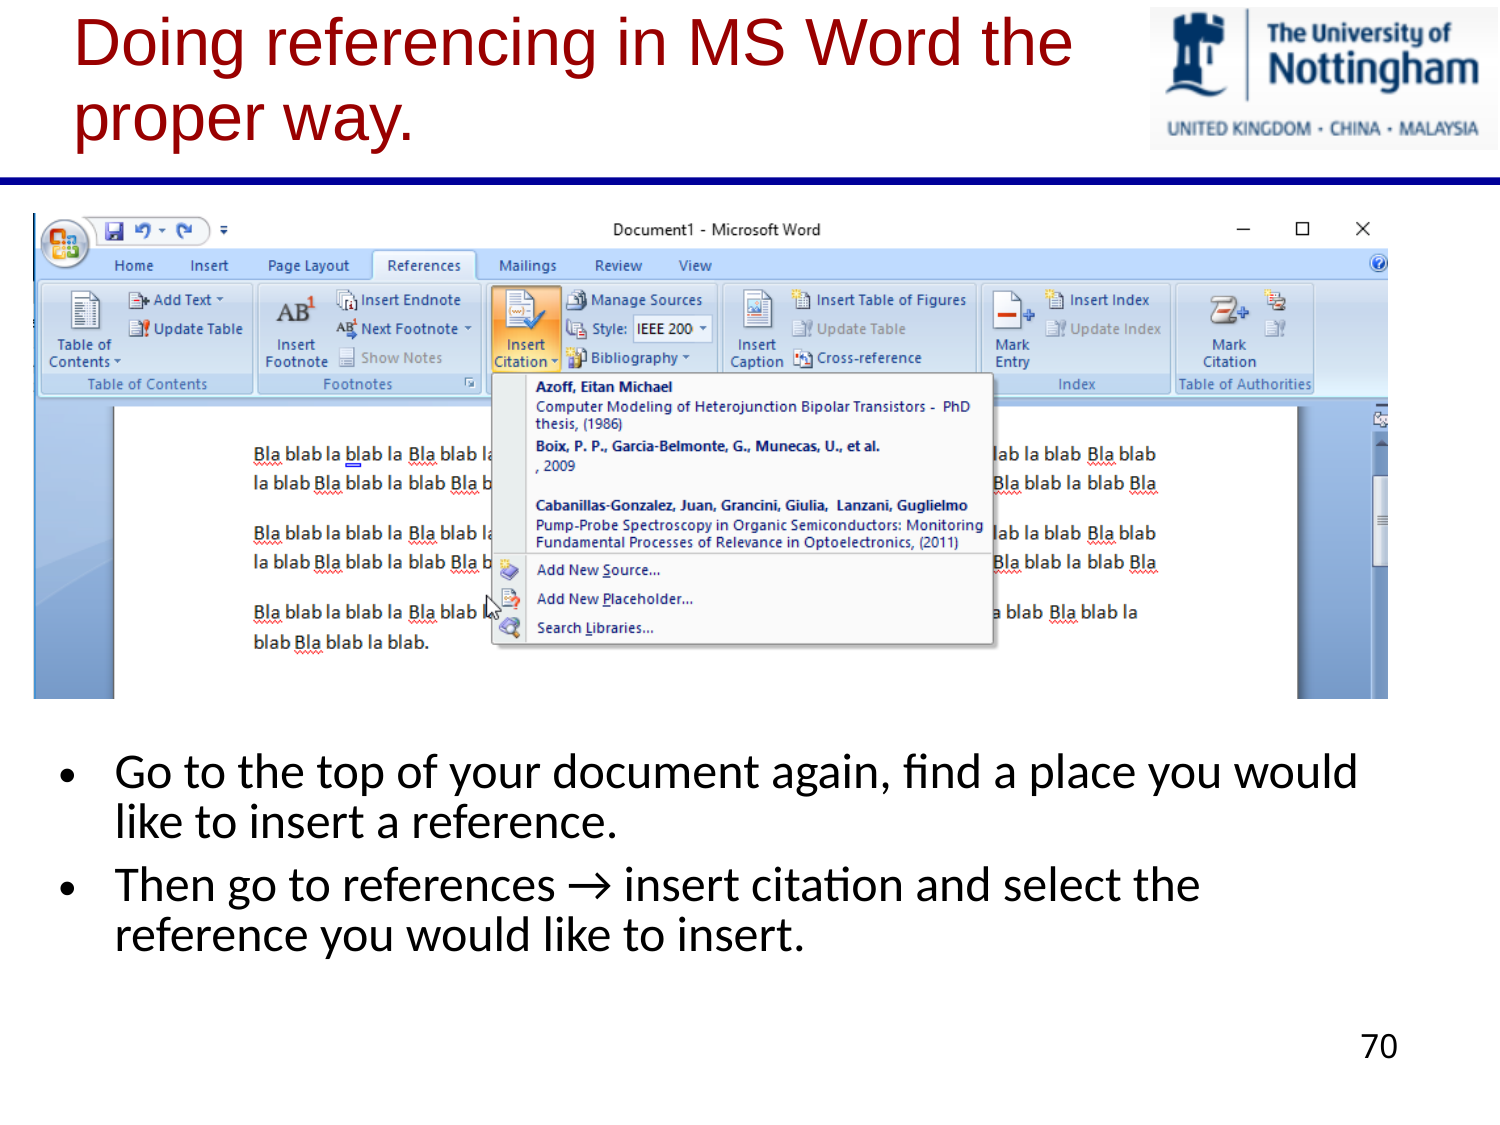

# Doing referencing in MS Word the proper way.
Go to the top of your document again, find a place you would like to insert a reference.
Then go to references → insert citation and select the reference you would like to insert.